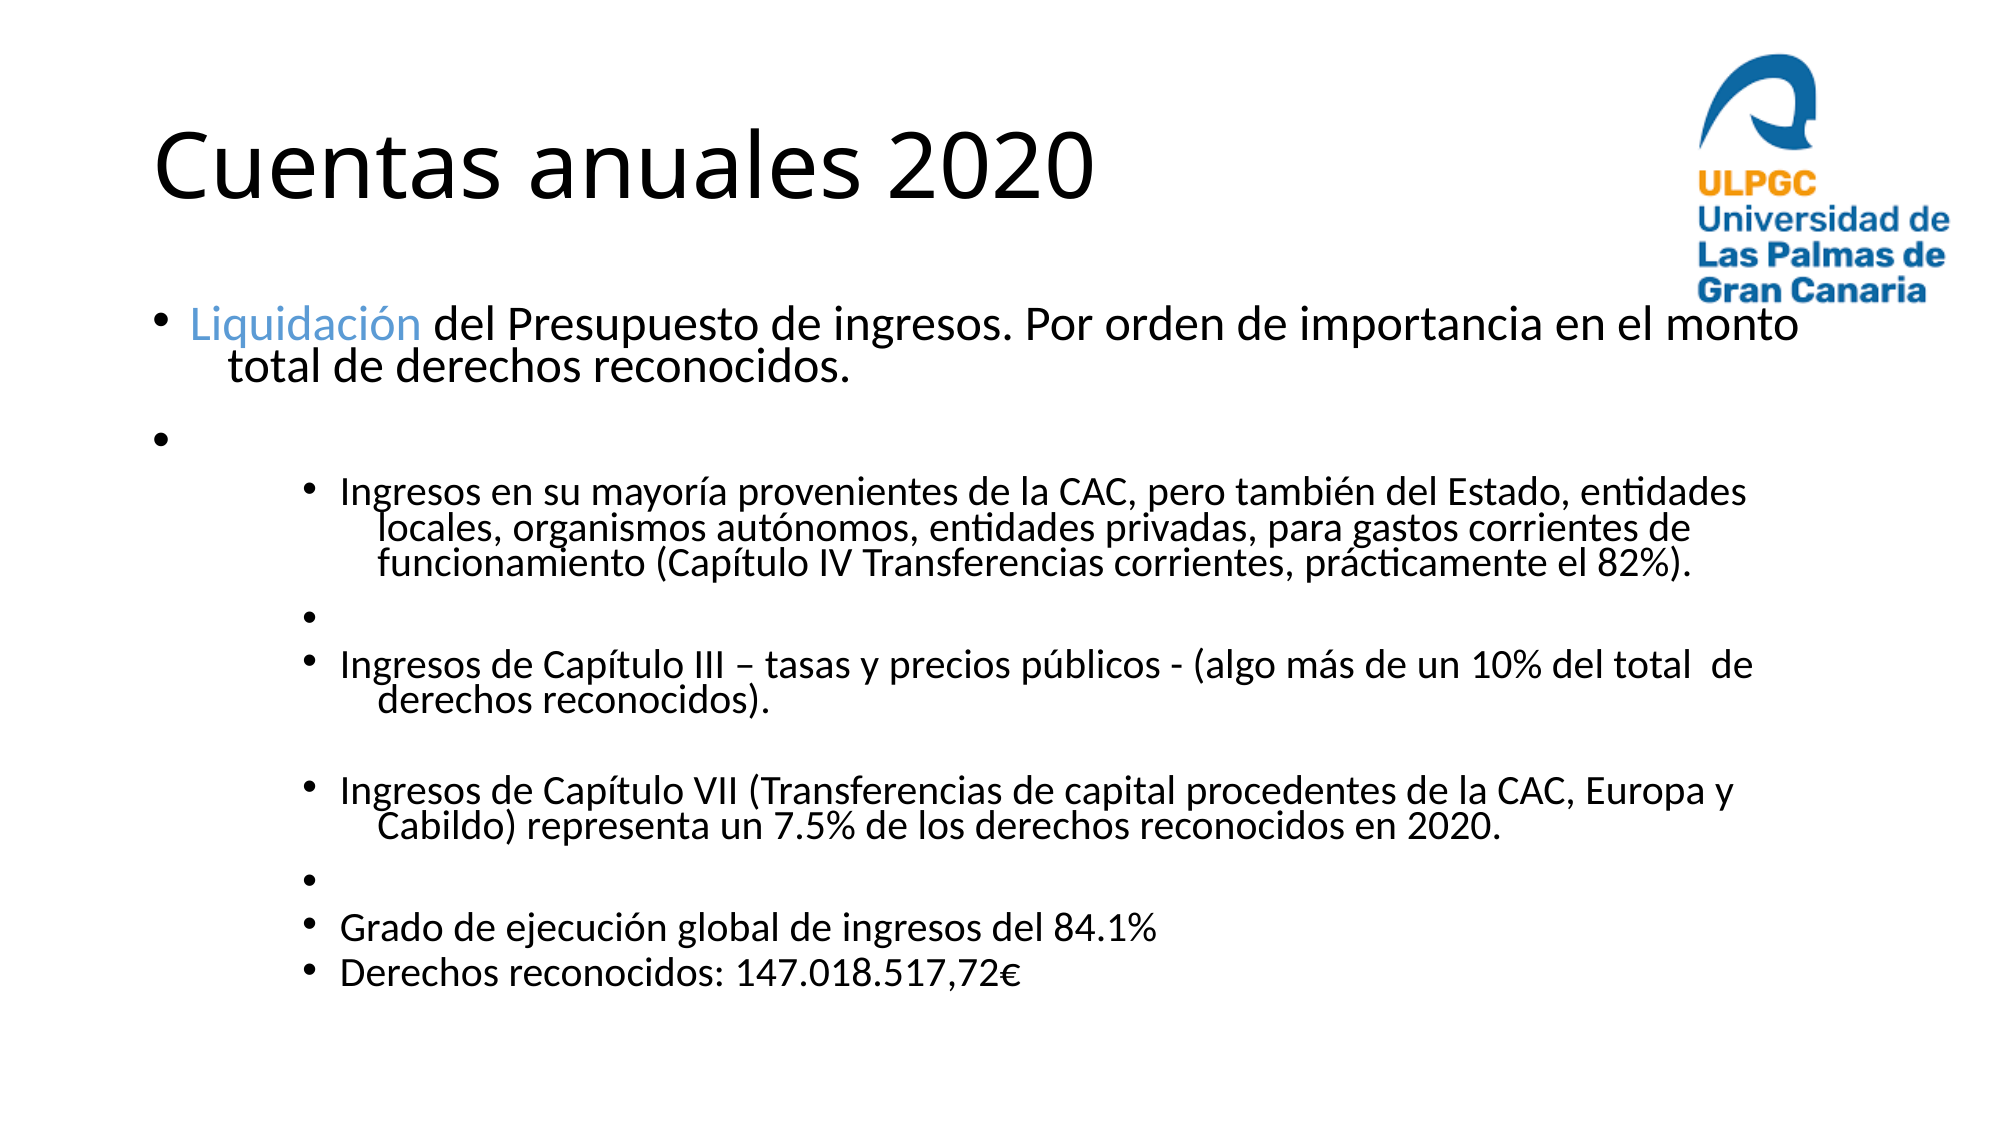

# Cuentas anuales 2020
Liquidación del Presupuesto de ingresos. Por orden de importancia en el monto total de derechos reconocidos.
Ingresos en su mayoría provenientes de la CAC, pero también del Estado, entidades locales, organismos autónomos, entidades privadas, para gastos corrientes de funcionamiento (Capítulo IV Transferencias corrientes, prácticamente el 82%).
Ingresos de Capítulo III – tasas y precios públicos - (algo más de un 10% del total de derechos reconocidos).
Ingresos de Capítulo VII (Transferencias de capital procedentes de la CAC, Europa y Cabildo) representa un 7.5% de los derechos reconocidos en 2020.
Grado de ejecución global de ingresos del 84.1%
Derechos reconocidos: 147.018.517,72€